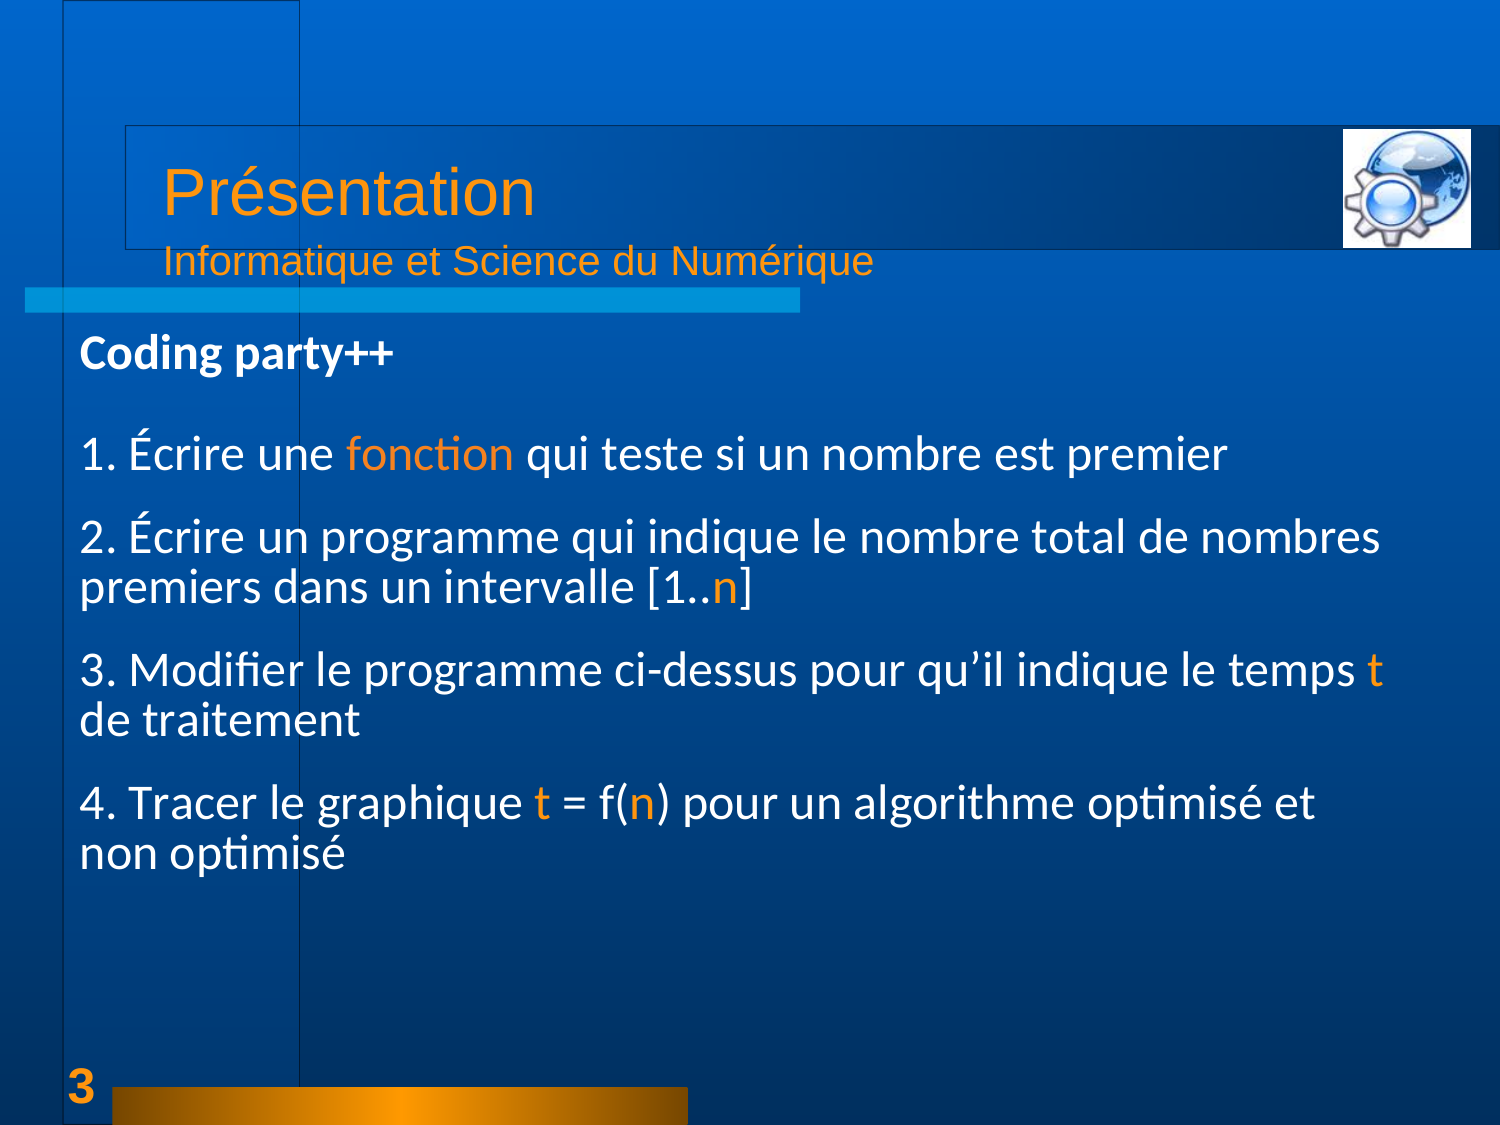

Coding party++
 Écrire une fonction qui teste si un nombre est premier
 Écrire un programme qui indique le nombre total de nombres premiers dans un intervalle [1..n]
 Modifier le programme ci-dessus pour qu’il indique le temps t de traitement
 Tracer le graphique t = f(n) pour un algorithme optimisé et non optimisé